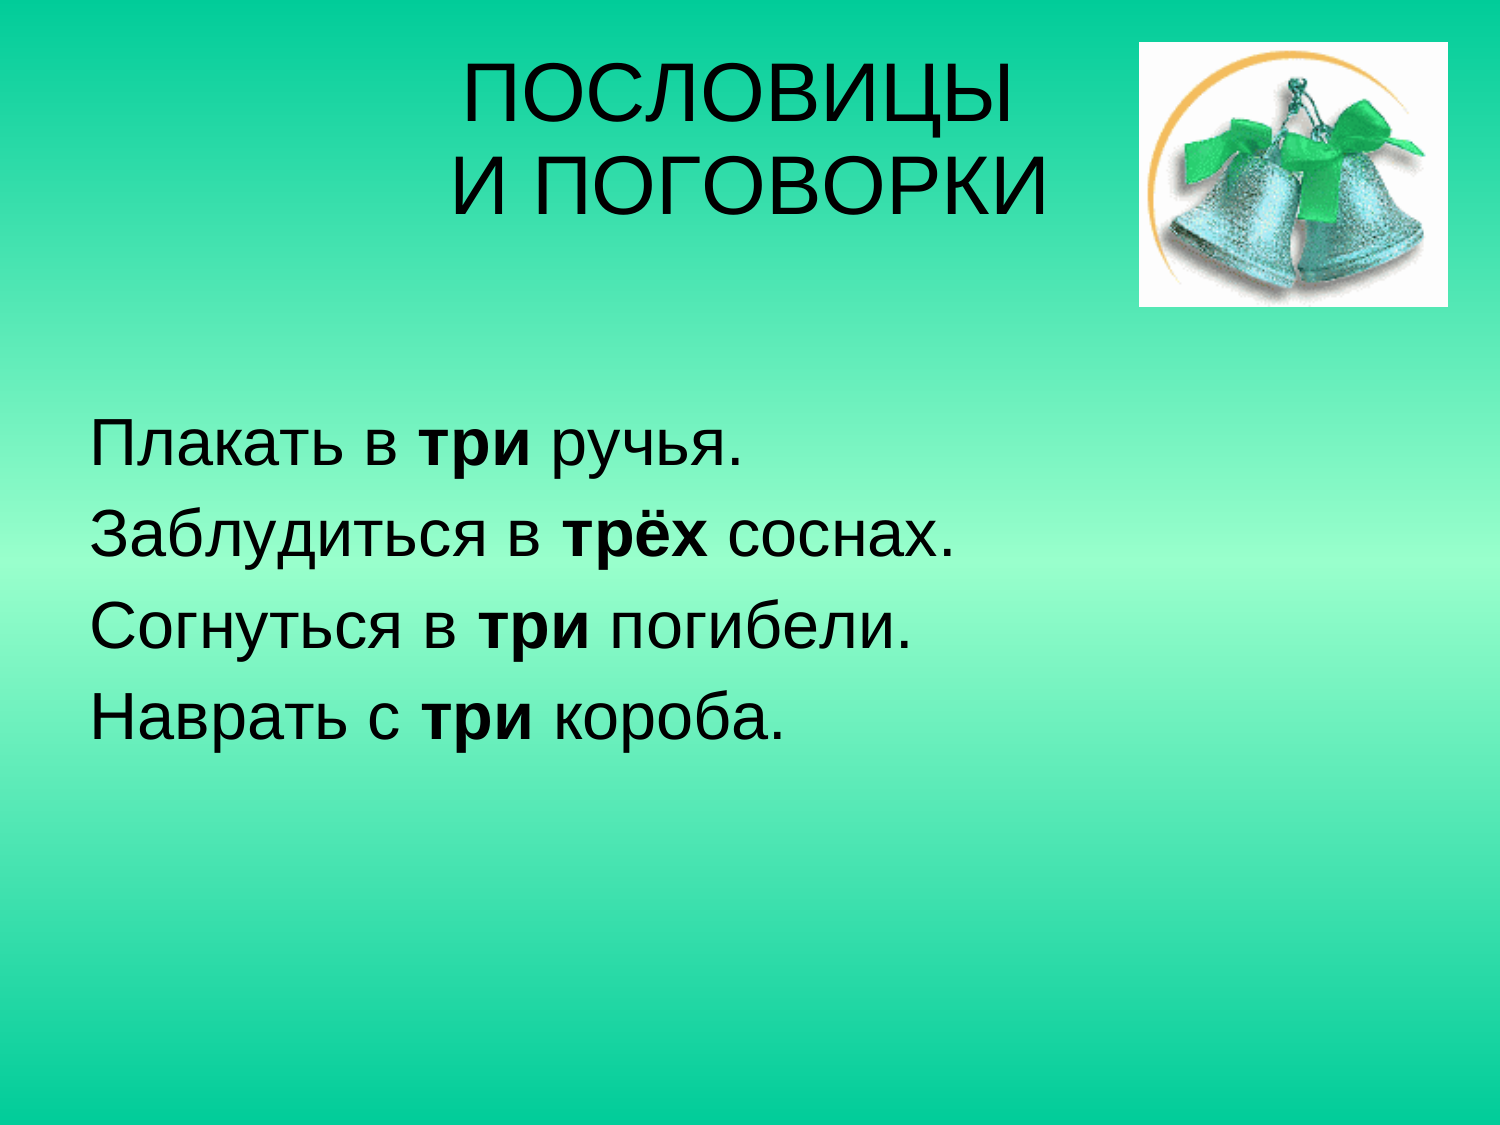

# ПОСЛОВИЦЫ И ПОГОВОРКИ
Плакать в три ручья.
Заблудиться в трёх соснах.
Согнуться в три погибели.
Наврать с три короба.